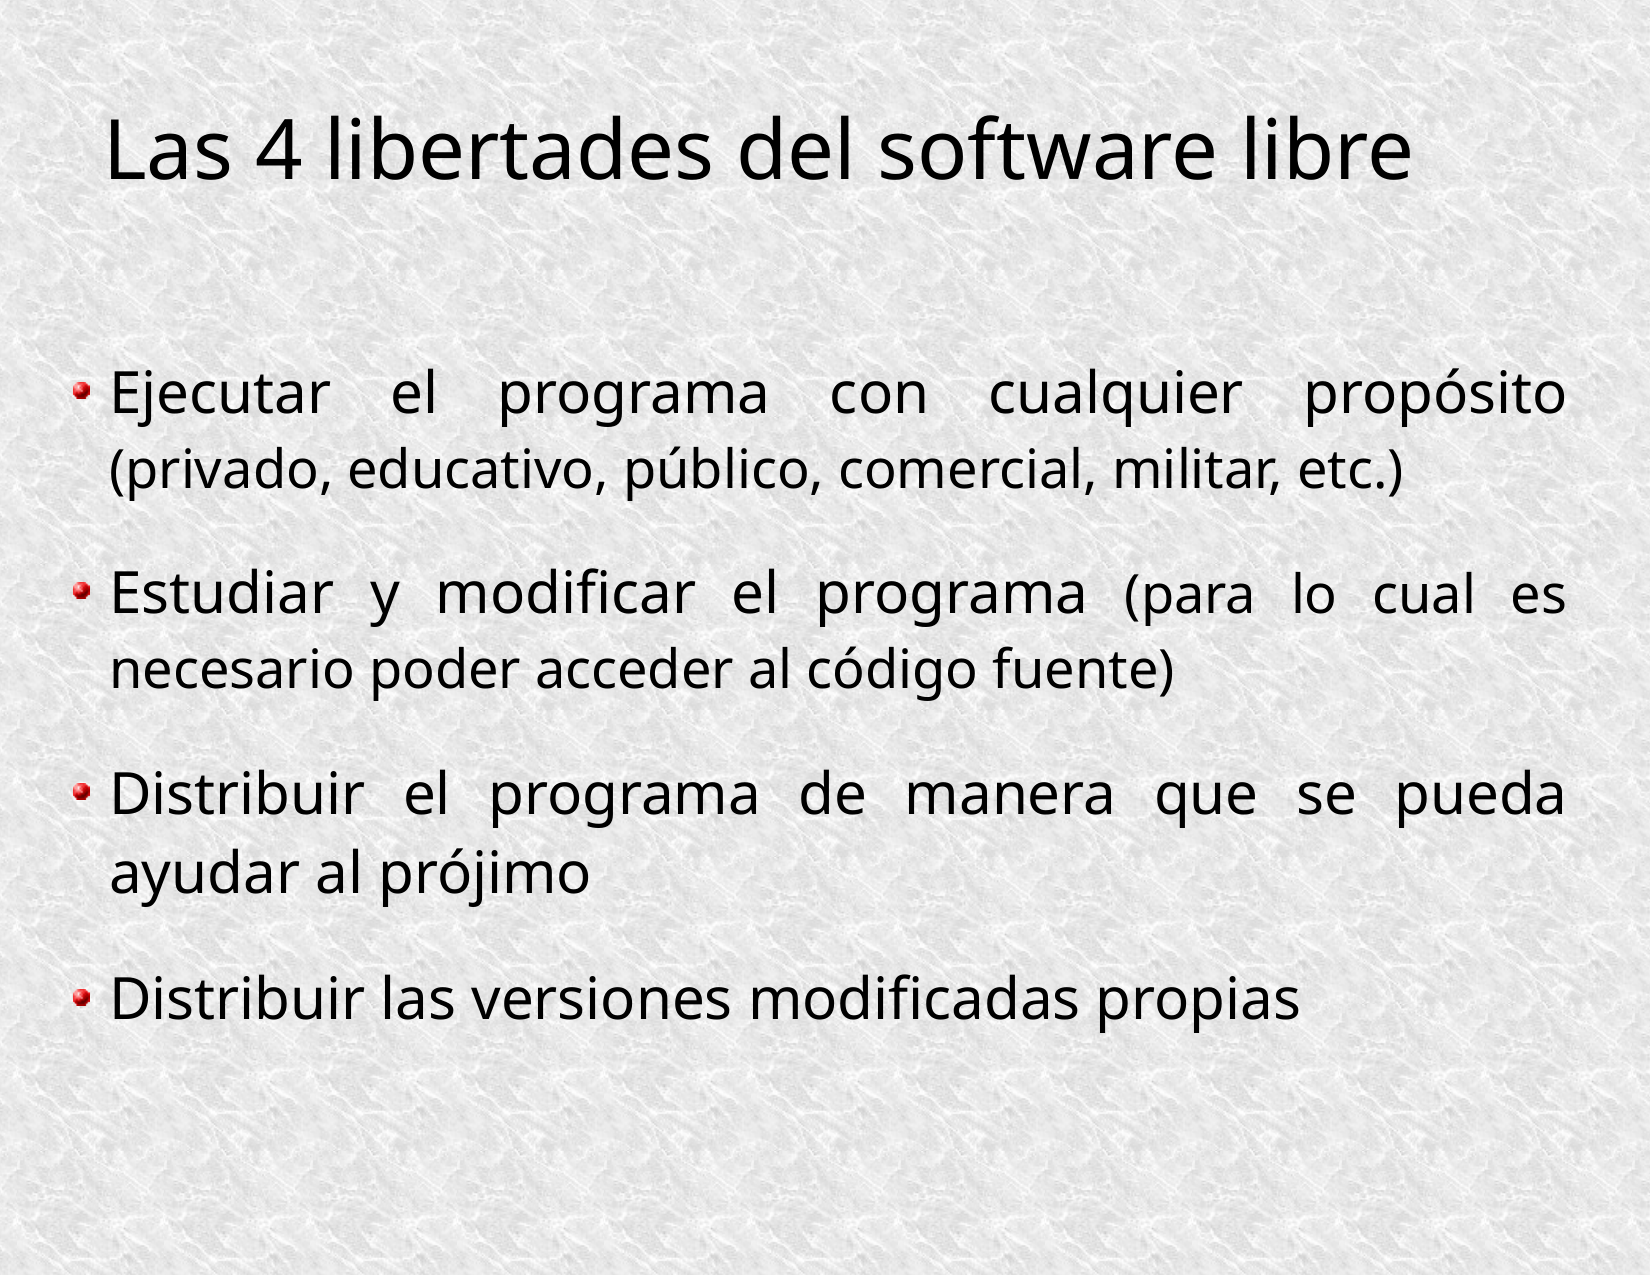

Las 4 libertades del software libre
Ejecutar el programa con cualquier propósito (privado, educativo, público, comercial, militar, etc.)
Estudiar y modificar el programa (para lo cual es necesario poder acceder al código fuente)
Distribuir el programa de manera que se pueda ayudar al prójimo
Distribuir las versiones modificadas propias